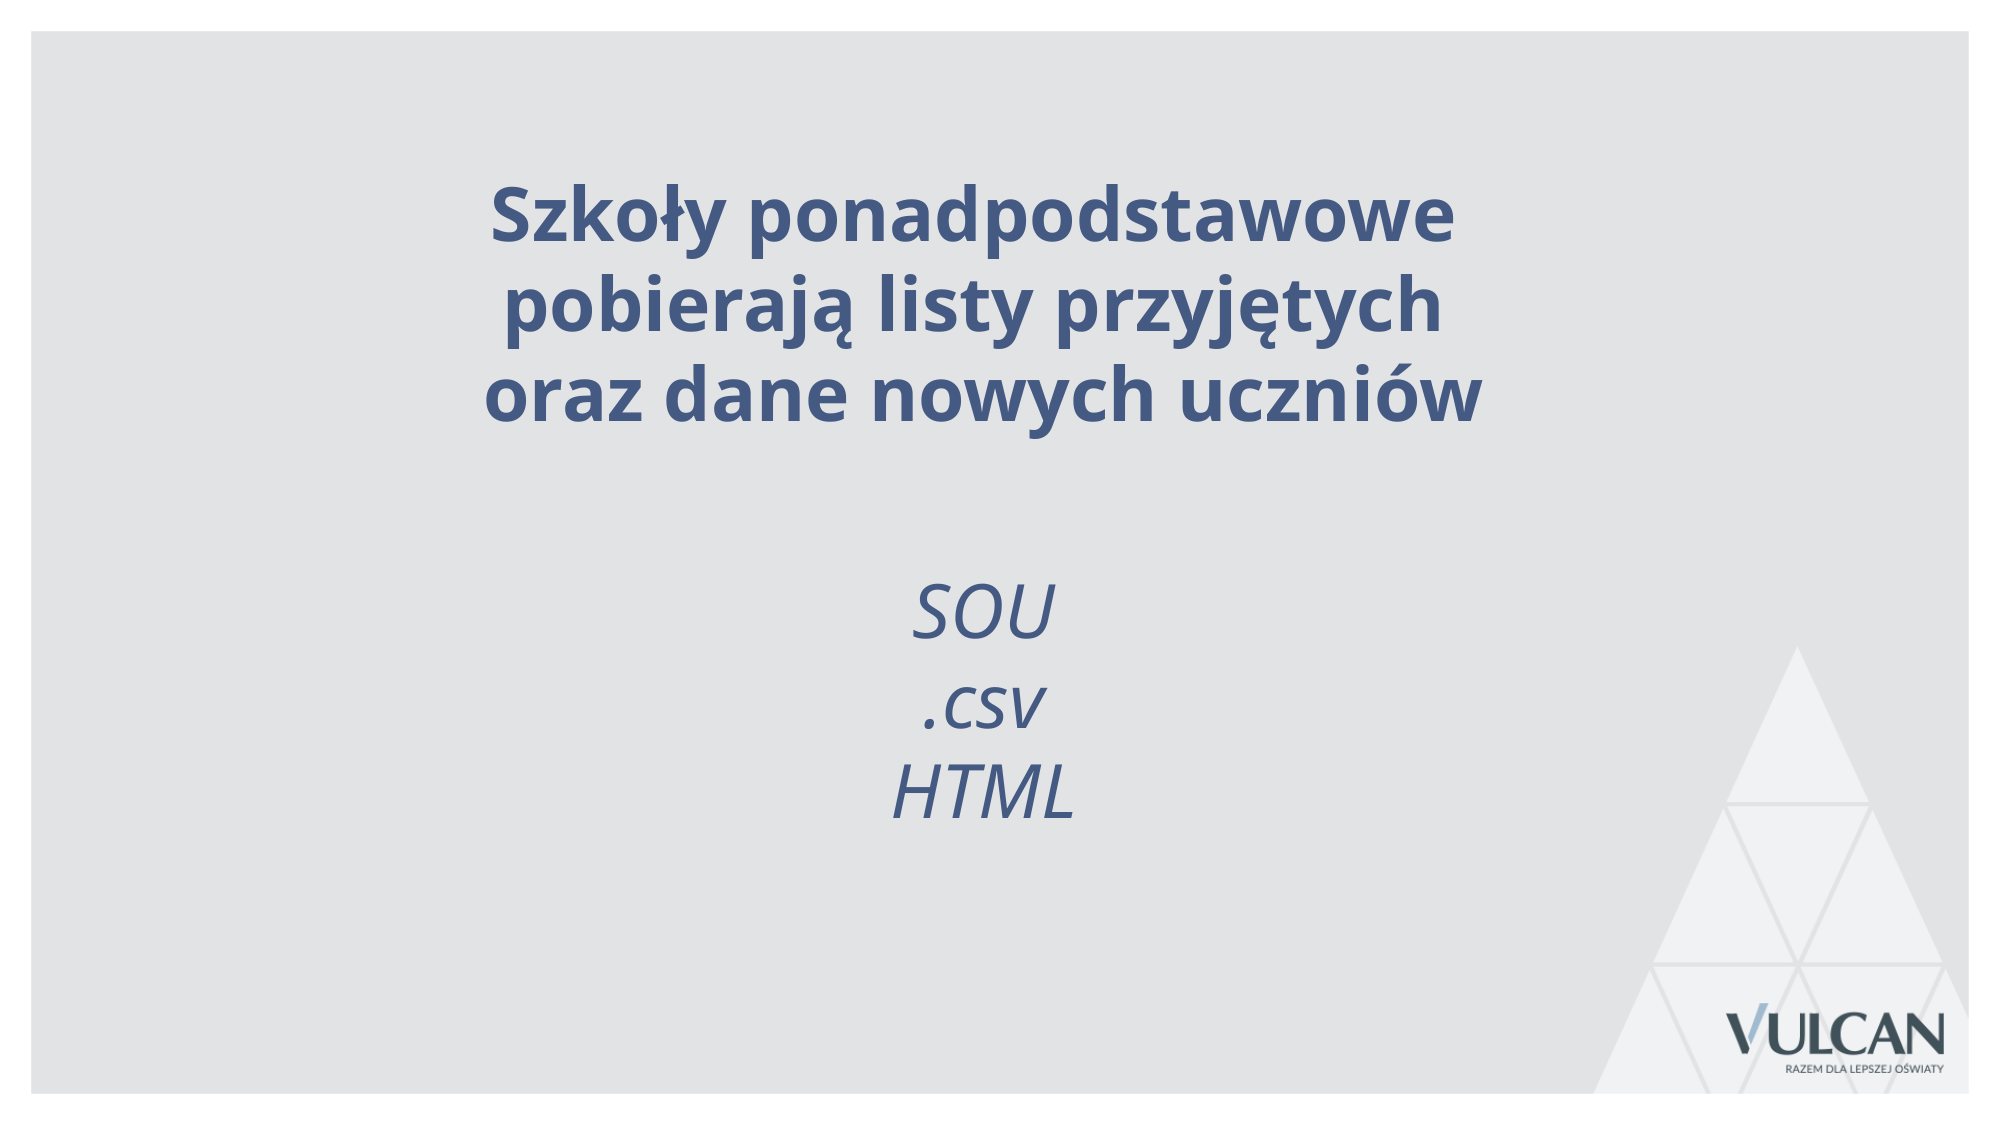

Szkoły ponadpodstawowe
pobierają listy przyjętych
oraz dane nowych uczniów
SOU
.csv
HTML